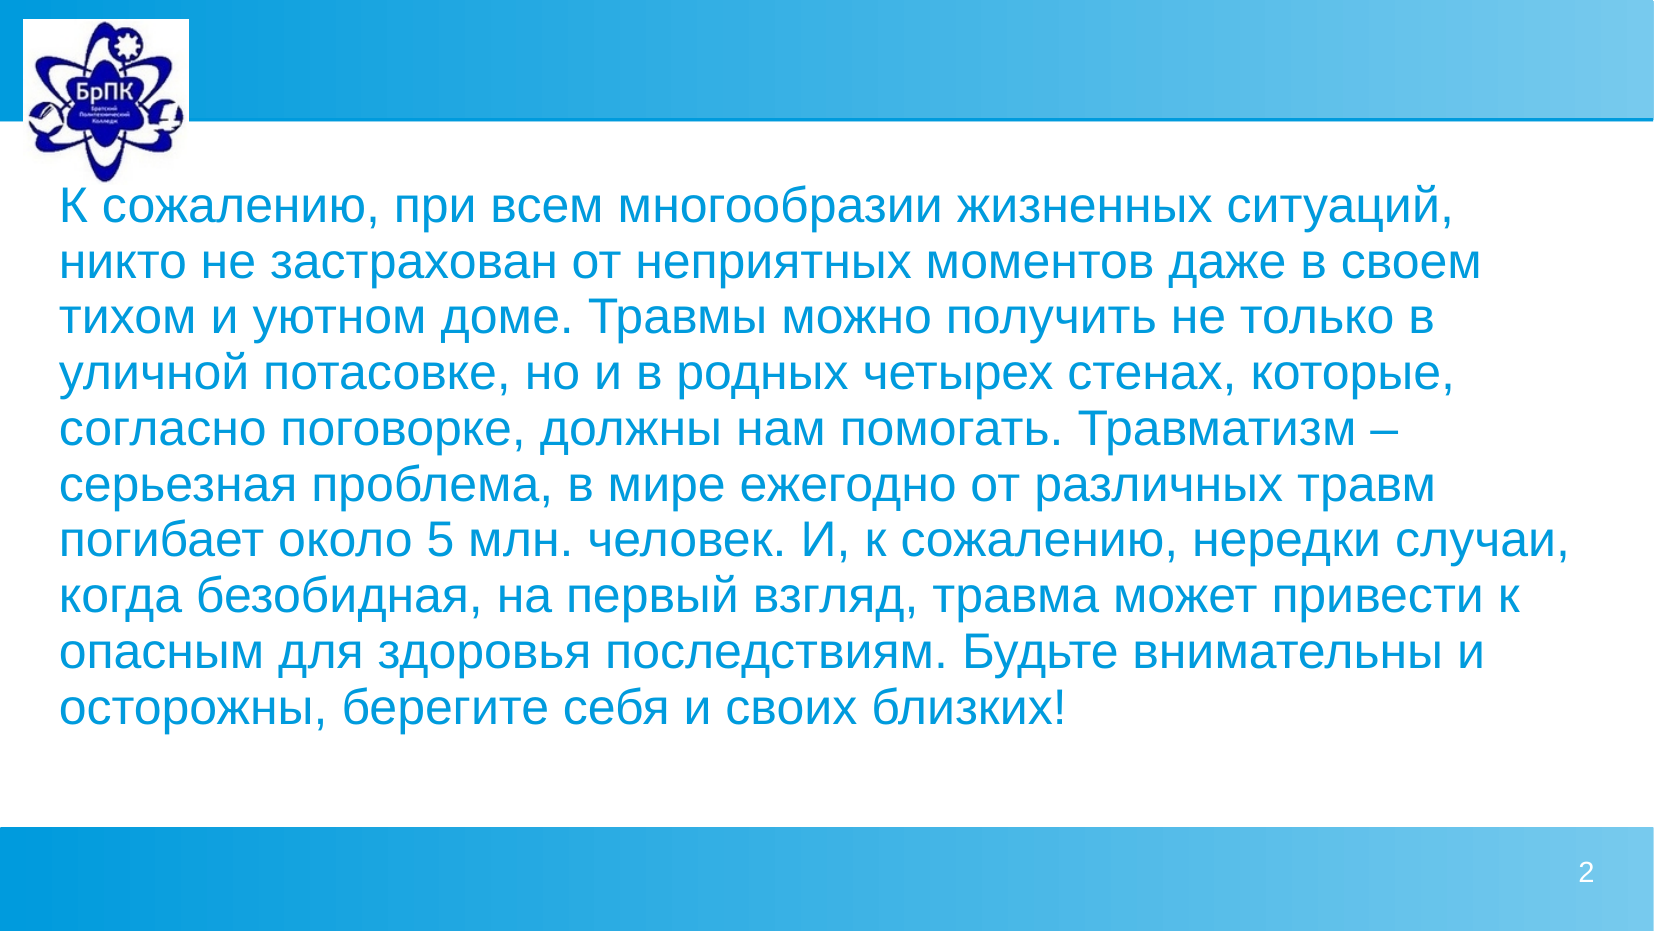

# К сожалению, при всем многообразии жизненных ситуаций, никто не застрахован от неприятных моментов даже в своем тихом и уютном доме. Травмы можно получить не только в уличной потасовке, но и в родных четырех стенах, которые, согласно поговорке, должны нам помогать. Травматизм – серьезная проблема, в мире ежегодно от различных травм погибает около 5 млн. человек. И, к сожалению, нередки случаи, когда безобидная, на первый взгляд, травма может привести к опасным для здоровья последствиям. Будьте внимательны и осторожны, берегите себя и своих близких!
2